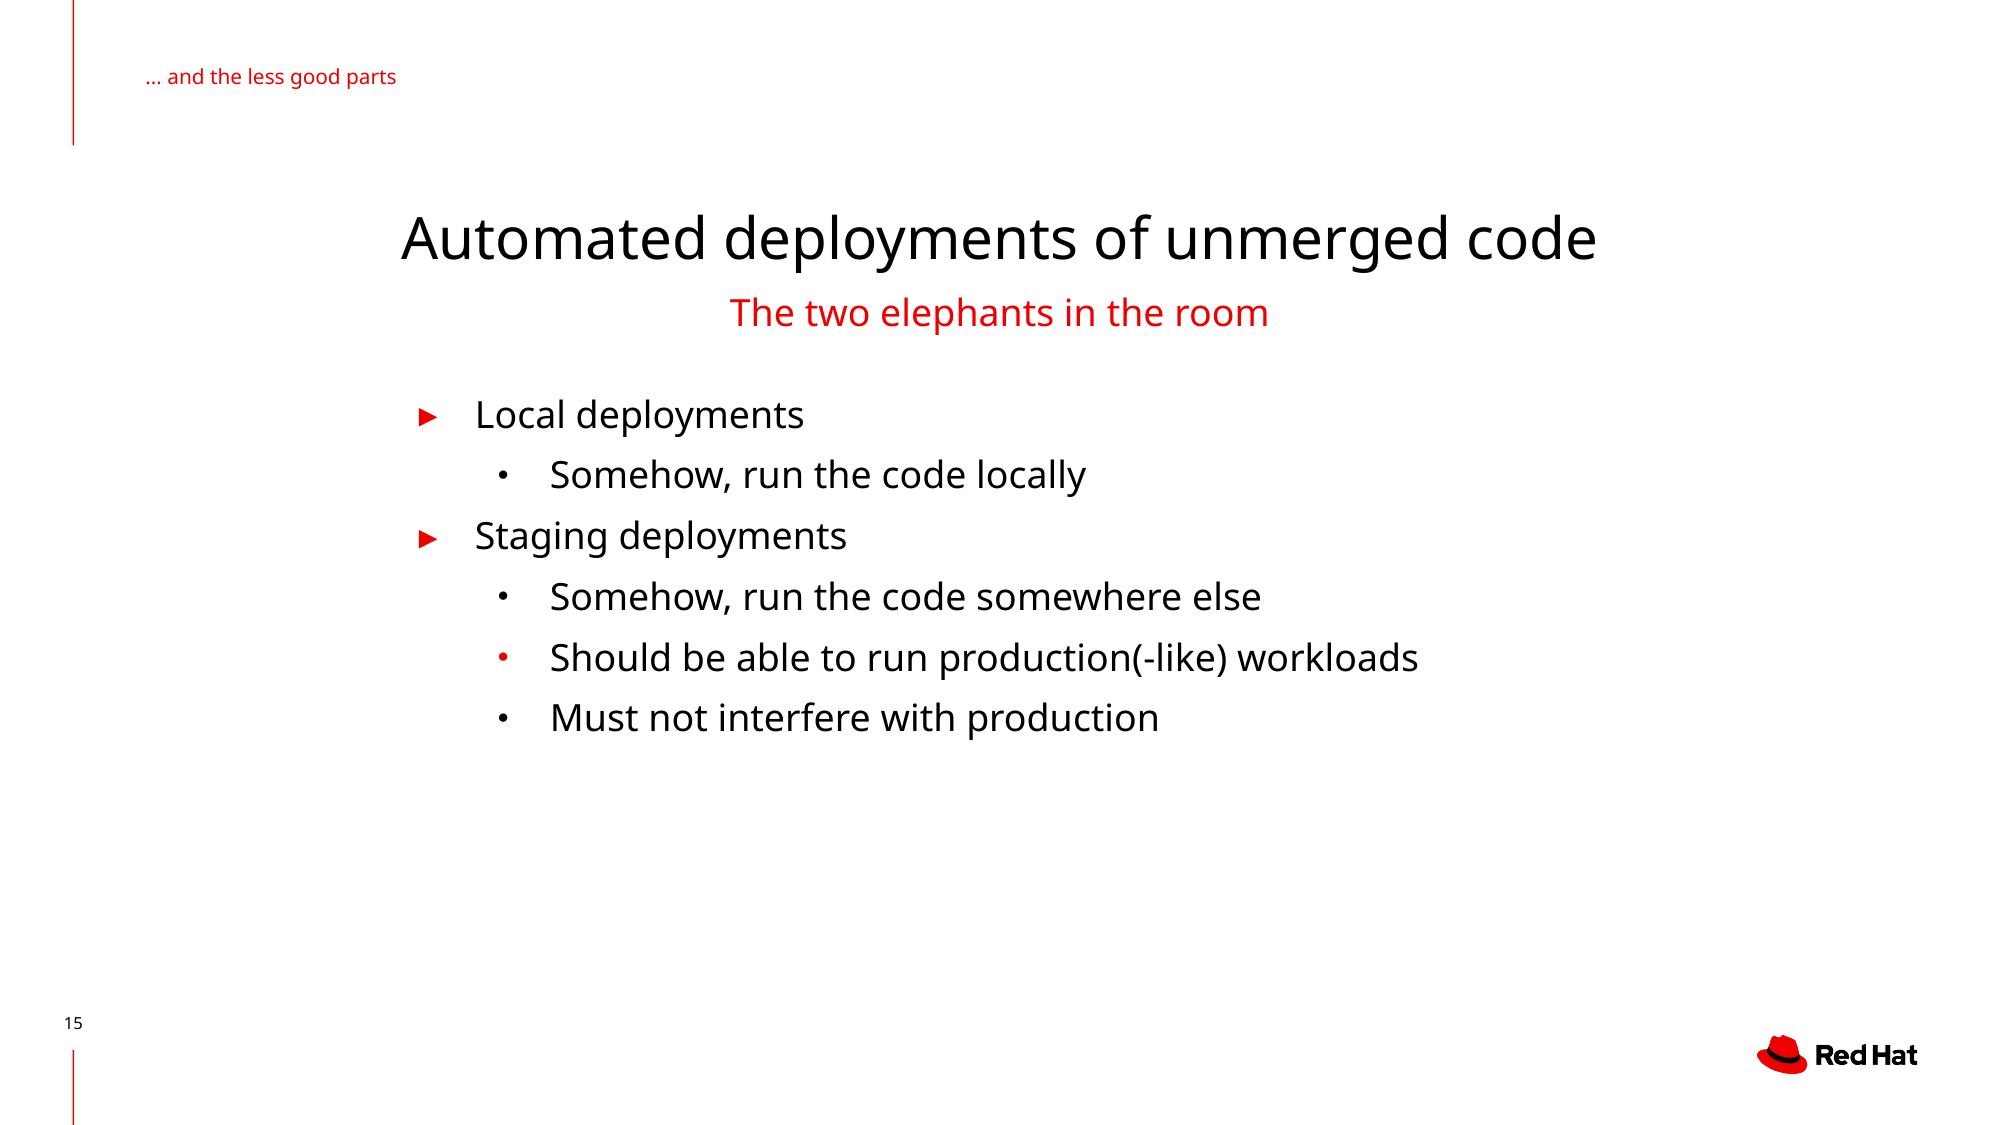

# … and the less good parts
Automated deployments of unmerged code
The two elephants in the room
Local deployments
Somehow, run the code locally
Staging deployments
Somehow, run the code somewhere else
Should be able to run production(-like) workloads
Must not interfere with production